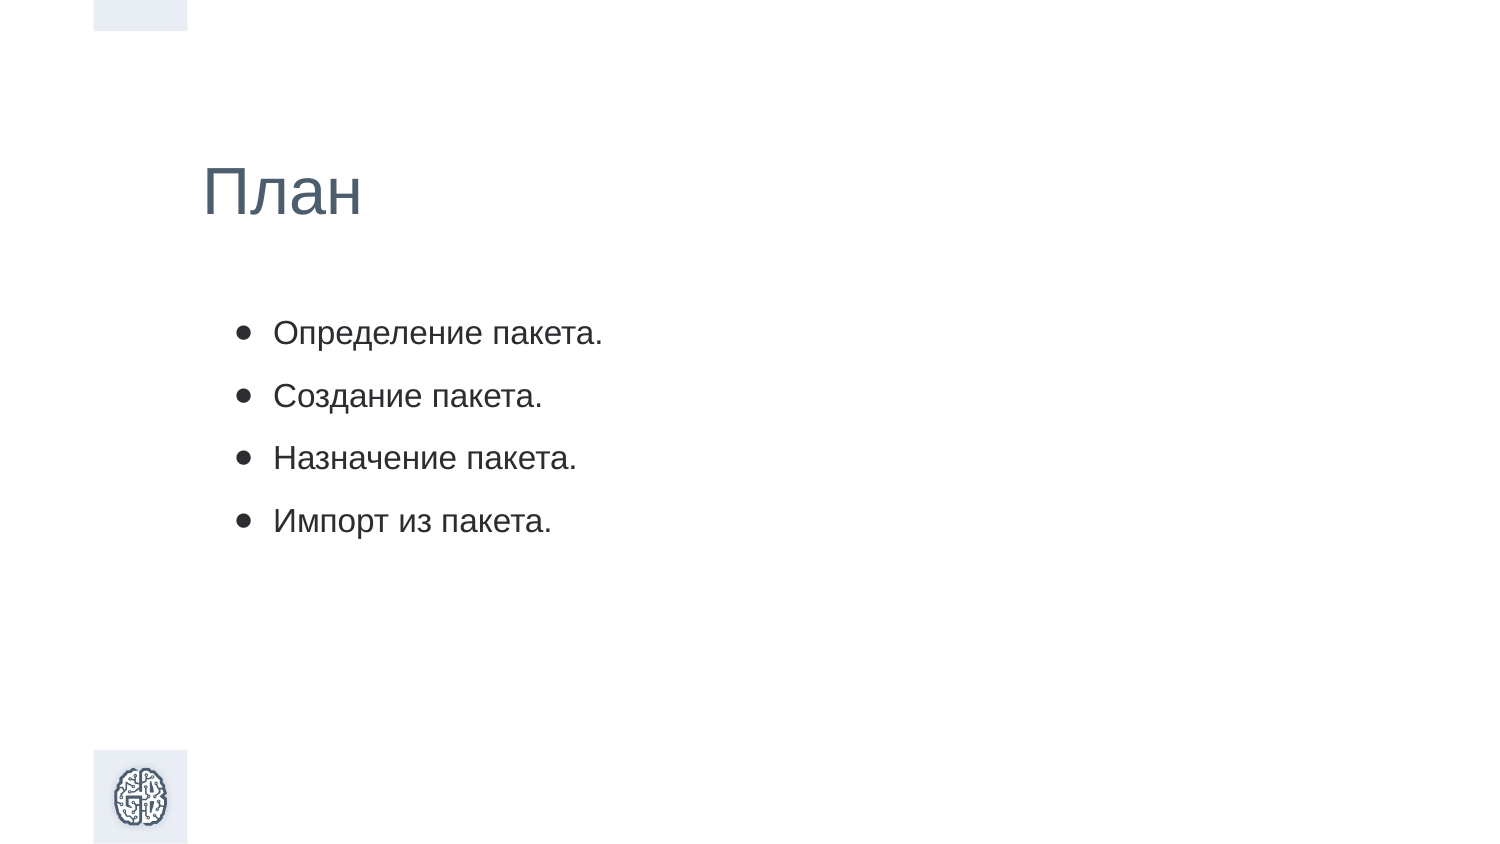

План
Определение пакета.
Создание пакета.
Назначение пакета.
Импорт из пакета.